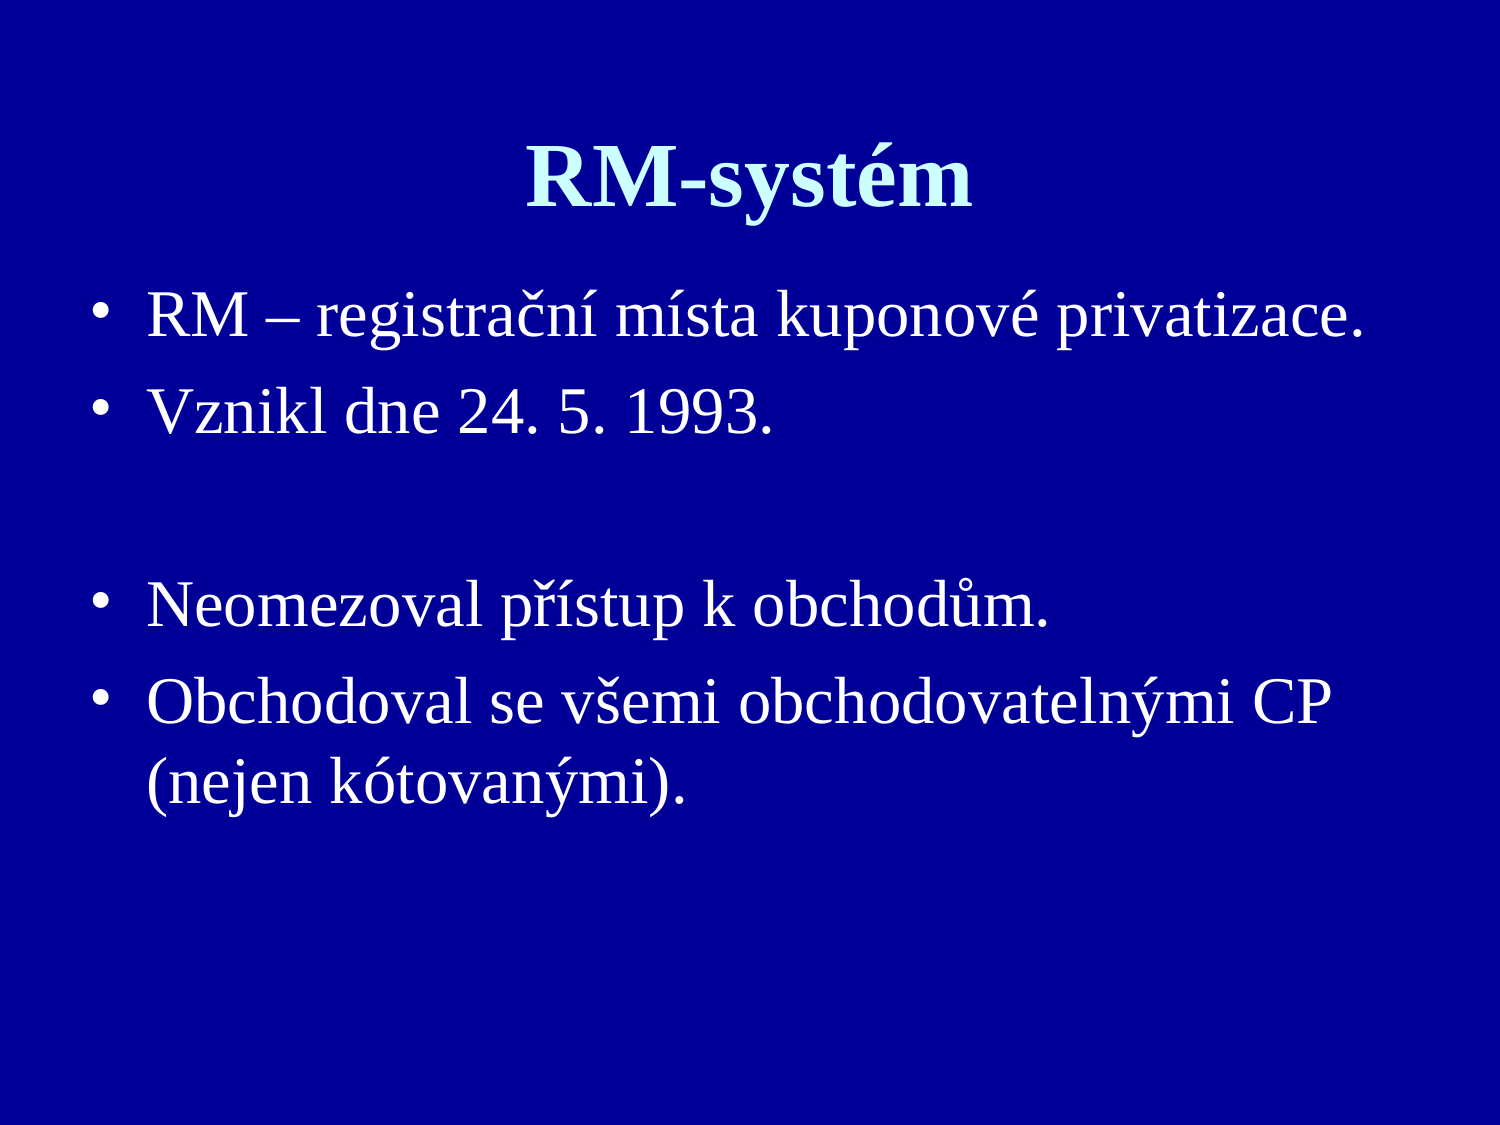

# RM-systém
RM – registrační místa kuponové privatizace.
Vznikl dne 24. 5. 1993.
Neomezoval přístup k obchodům.
Obchodoval se všemi obchodovatelnými CP (nejen kótovanými).